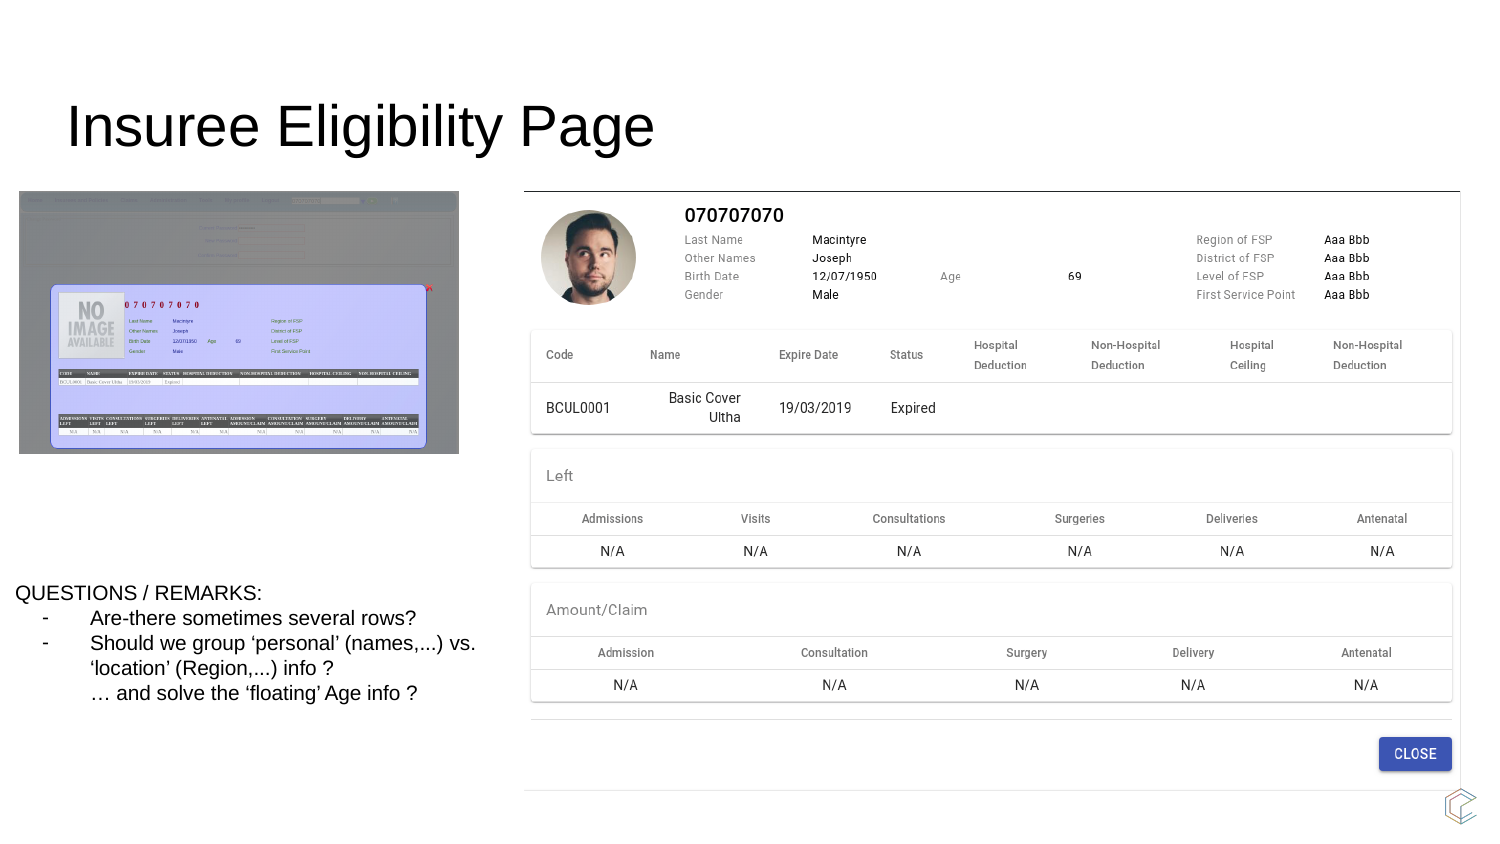

# Insuree Eligibility Page
QUESTIONS / REMARKS:
Are-there sometimes several rows?
Should we group ‘personal’ (names,...) vs. ‘location’ (Region,...) info ?
… and solve the ‘floating’ Age info ?